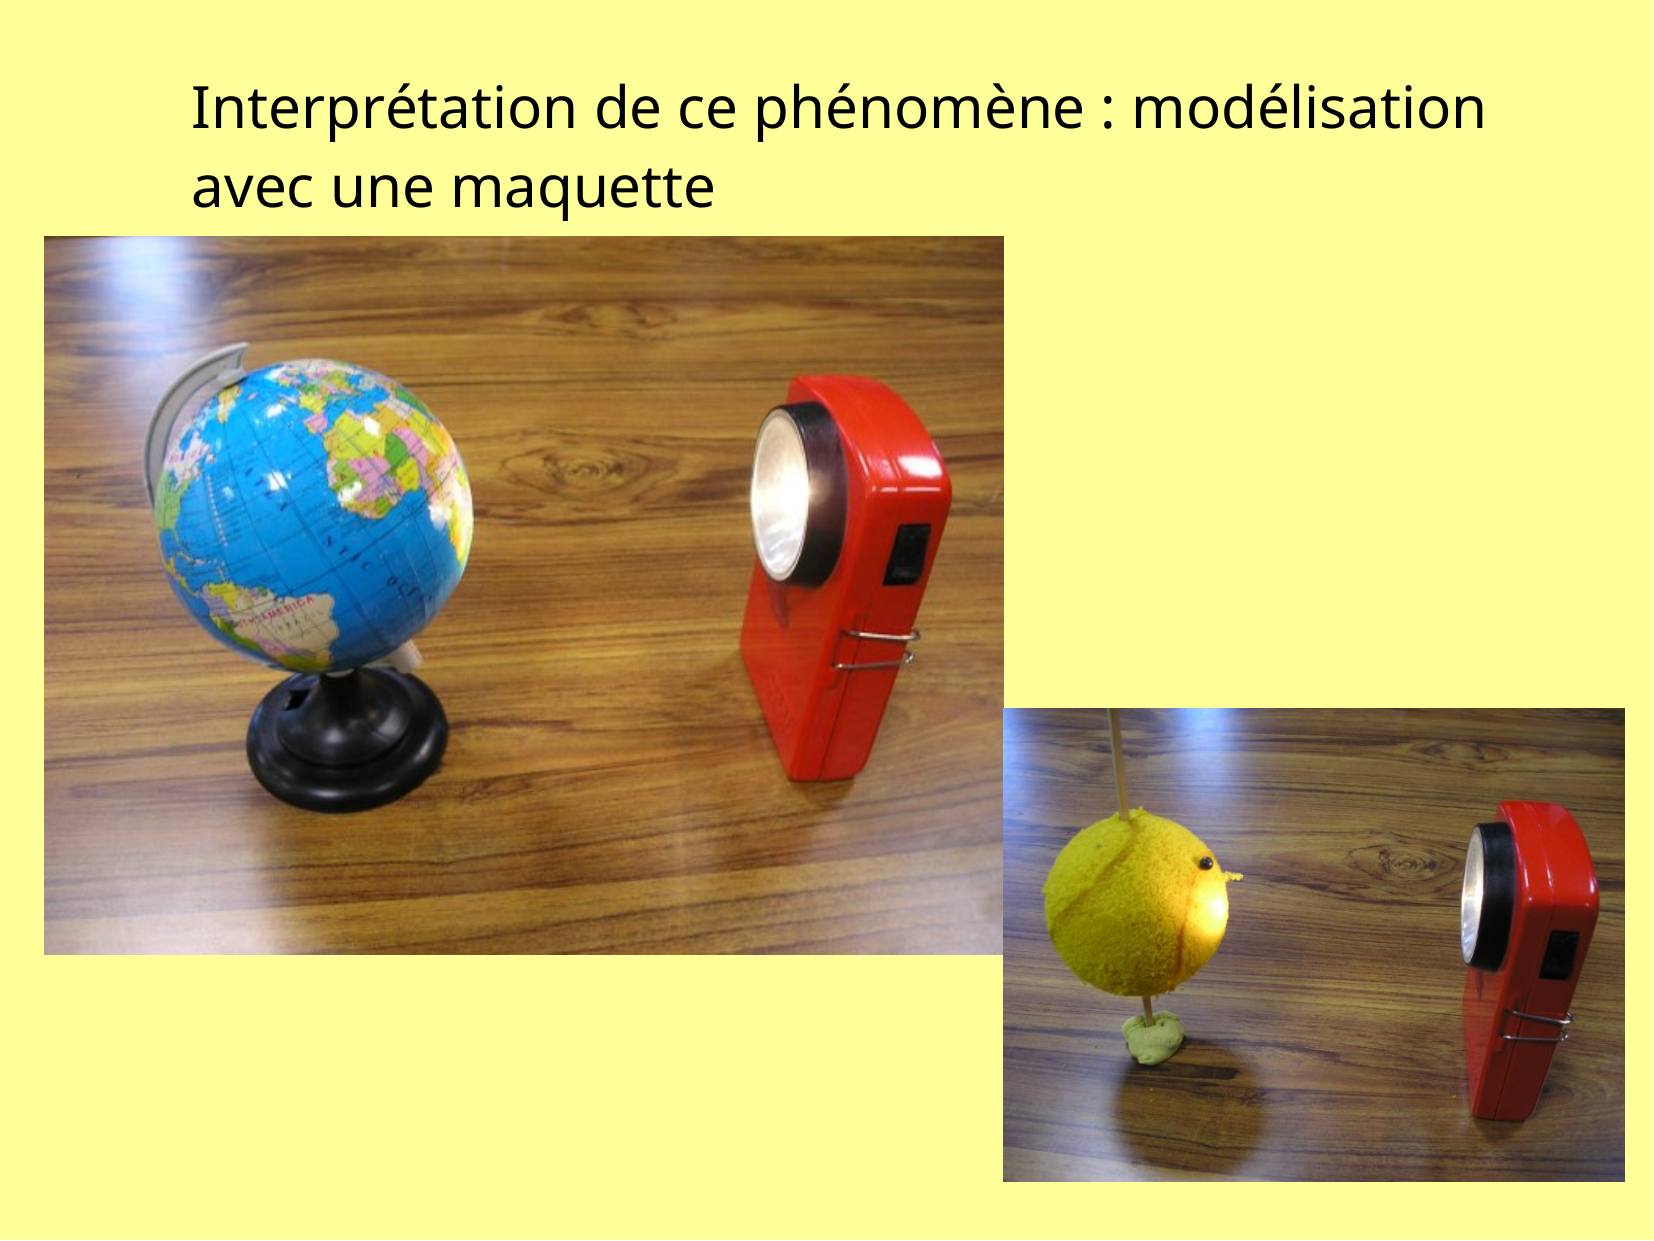

Interprétation de ce phénomène : modélisation avec une maquette